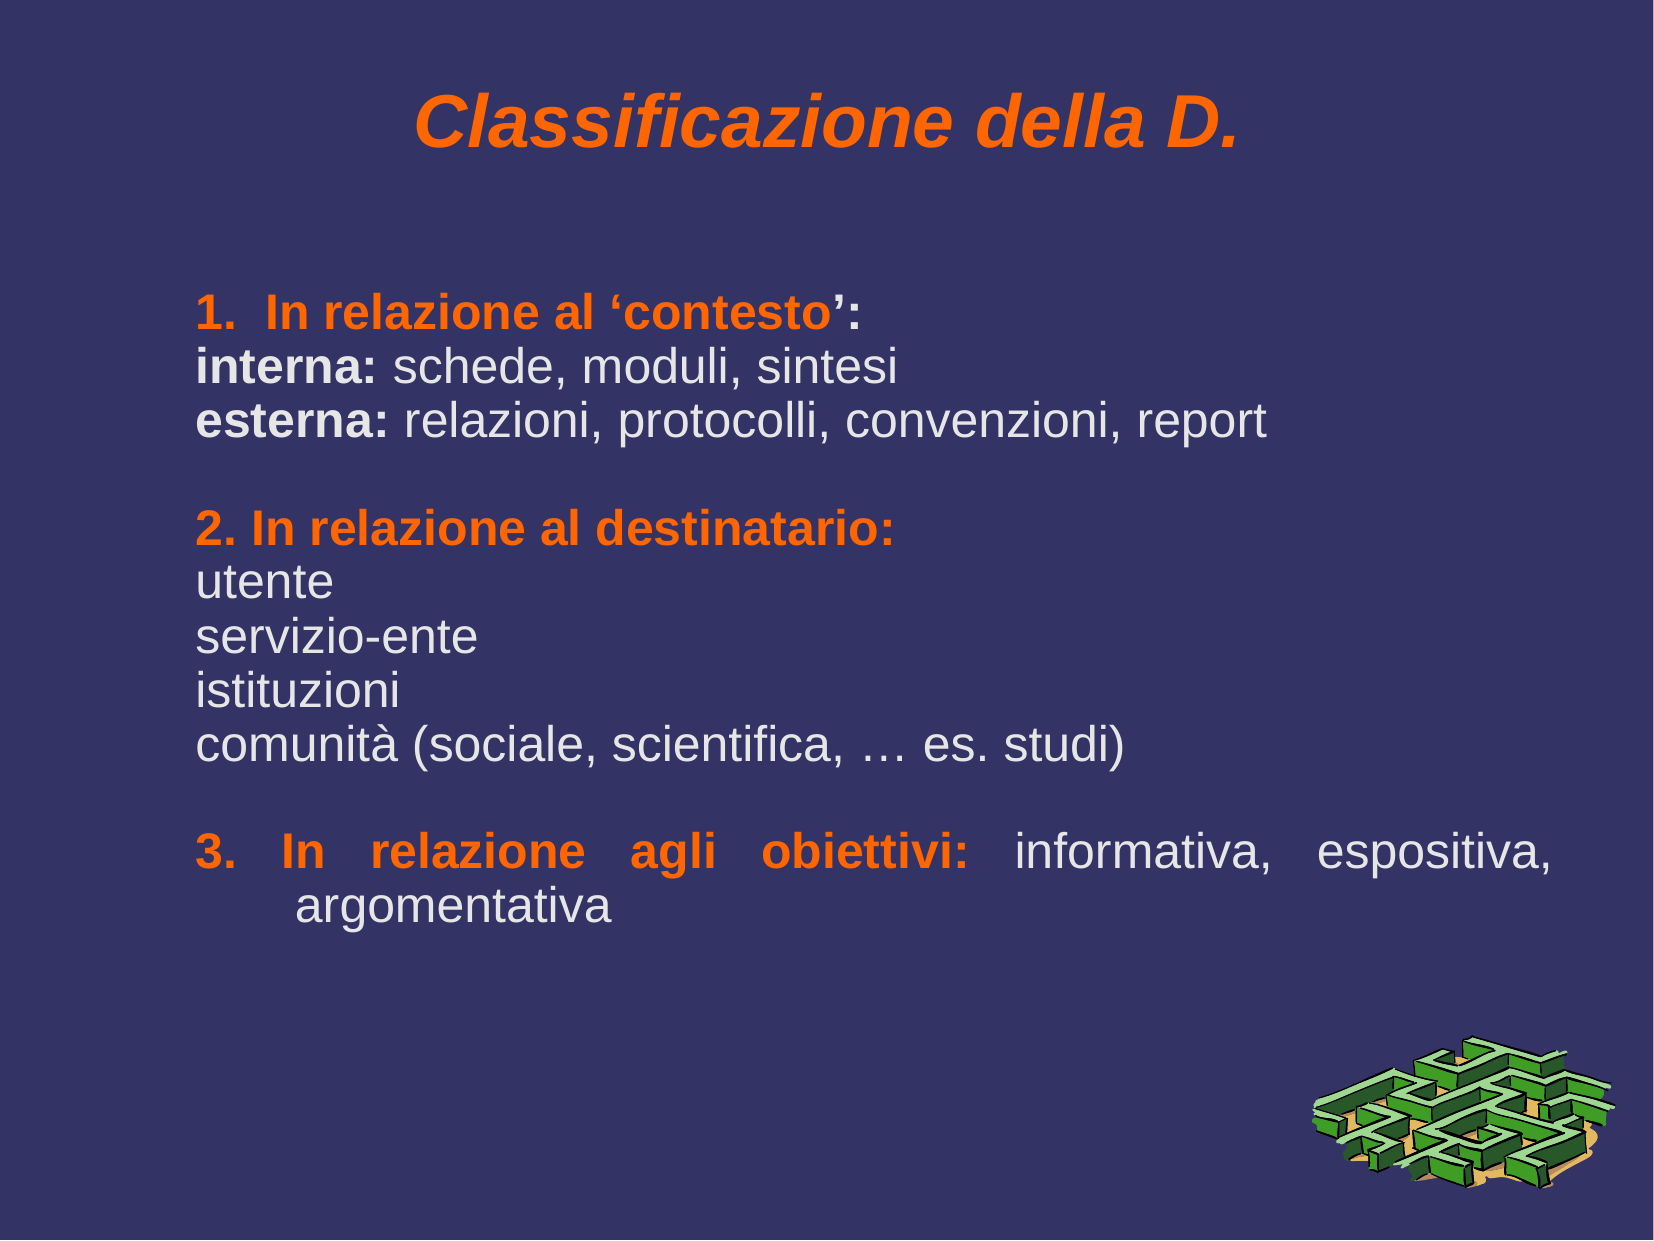

Classificazione della D.
1. In relazione al ‘contesto’:
interna: schede, moduli, sintesi
esterna: relazioni, protocolli, convenzioni, report
2. In relazione al destinatario:
utente
servizio-ente
istituzioni
comunità (sociale, scientifica, … es. studi)
3. In relazione agli obiettivi: informativa, espositiva, argomentativa